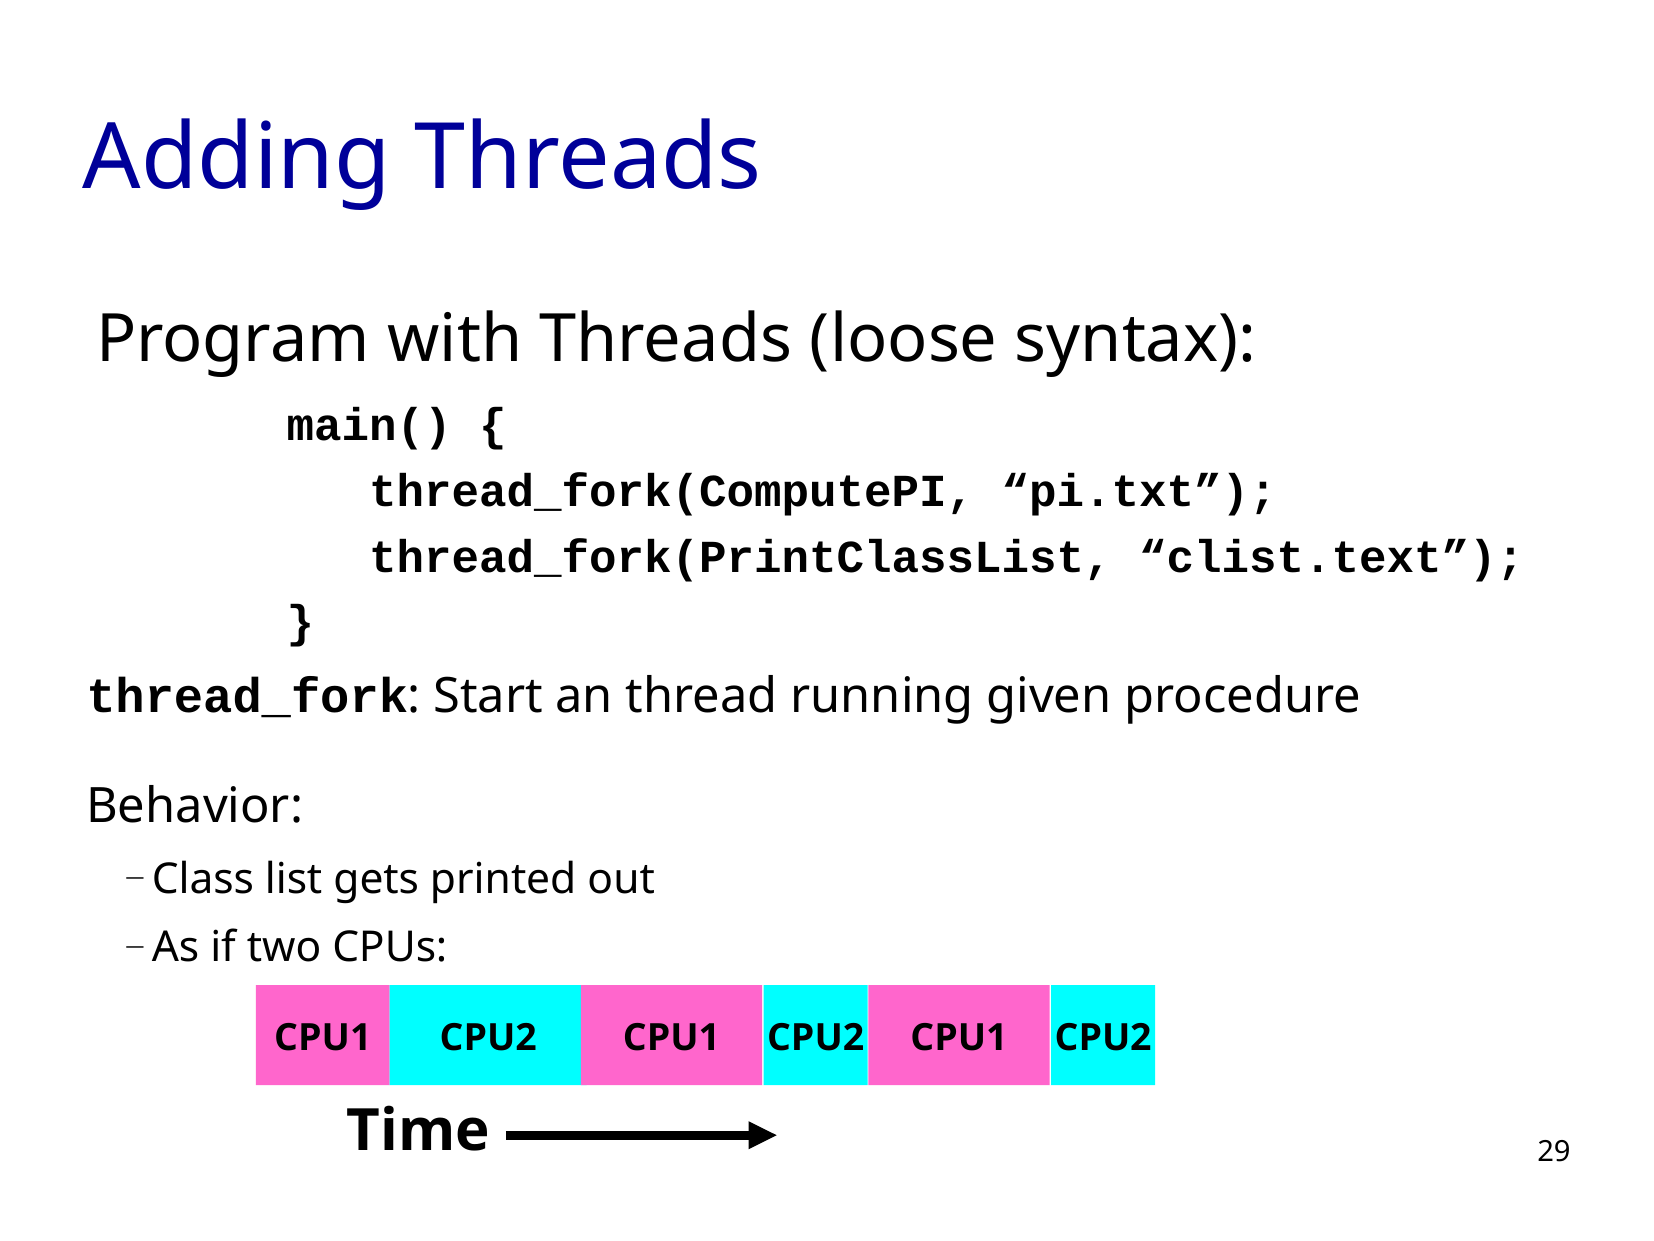

# Adding Threads
Program with Threads (loose syntax):
	main() {
	 thread_fork(ComputePI, “pi.txt”);
	 thread_fork(PrintClassList, “clist.text”);
	}
thread_fork: Start an thread running given procedure
Behavior:
Class list gets printed out
As if two CPUs:
CPU1
CPU2
CPU1
CPU2
CPU1
CPU2
Time
29